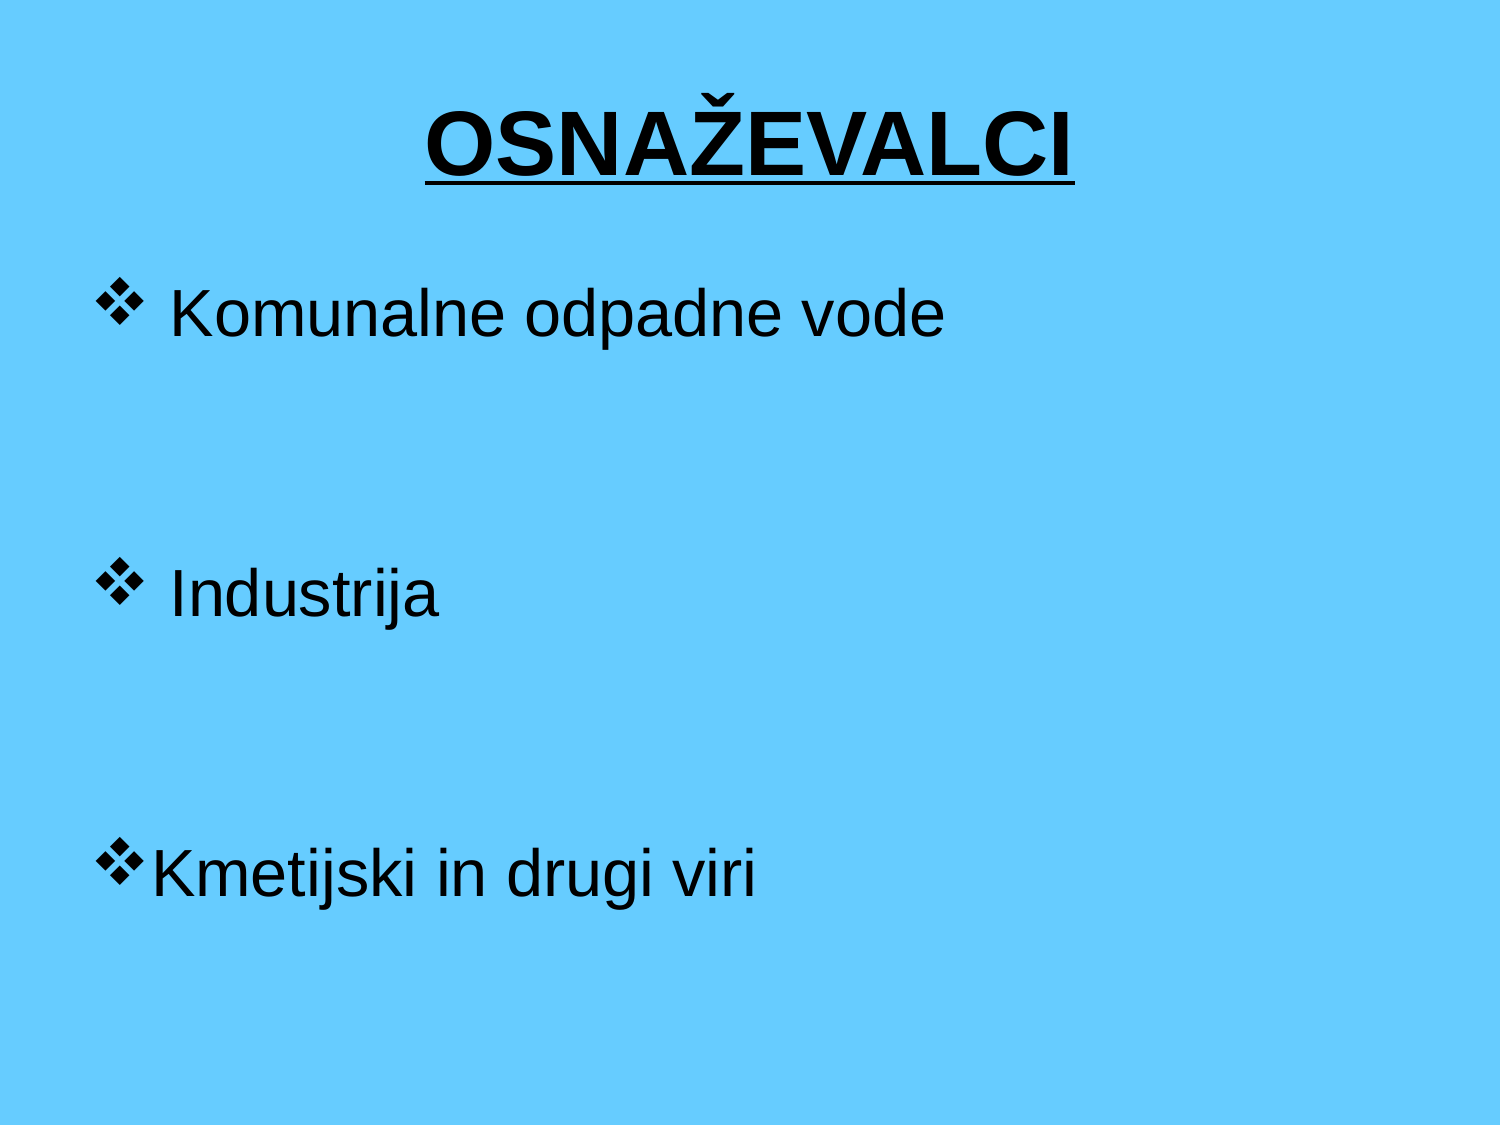

# OSNAŽEVALCI
 Komunalne odpadne vode
 Industrija
Kmetijski in drugi viri